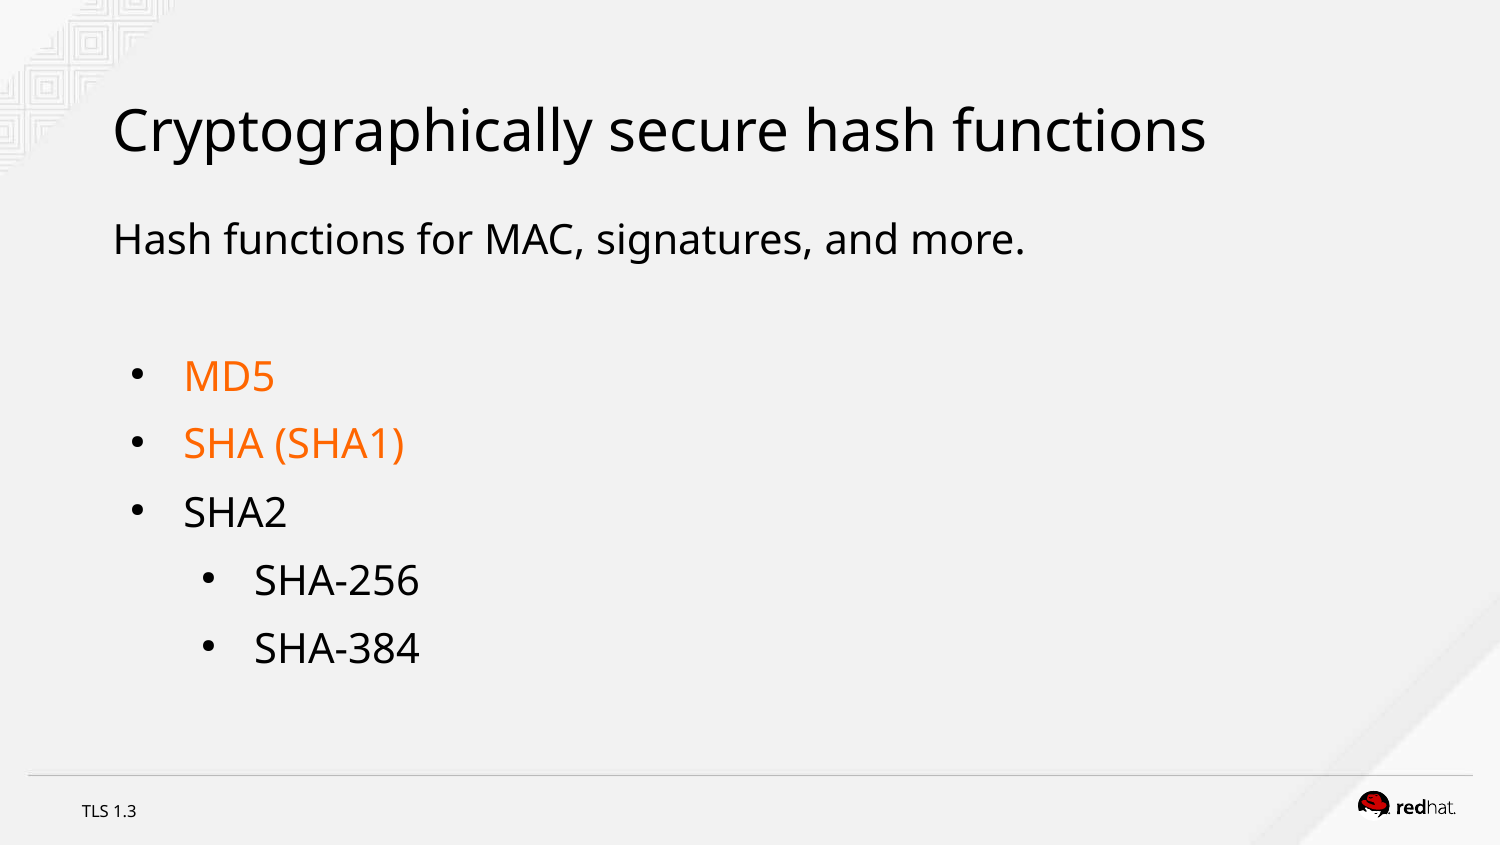

# Cryptographically secure hash functions
Hash functions for MAC, signatures, and more.
MD5
SHA (SHA1)
SHA2
SHA-256
SHA-384
TLS 1.3